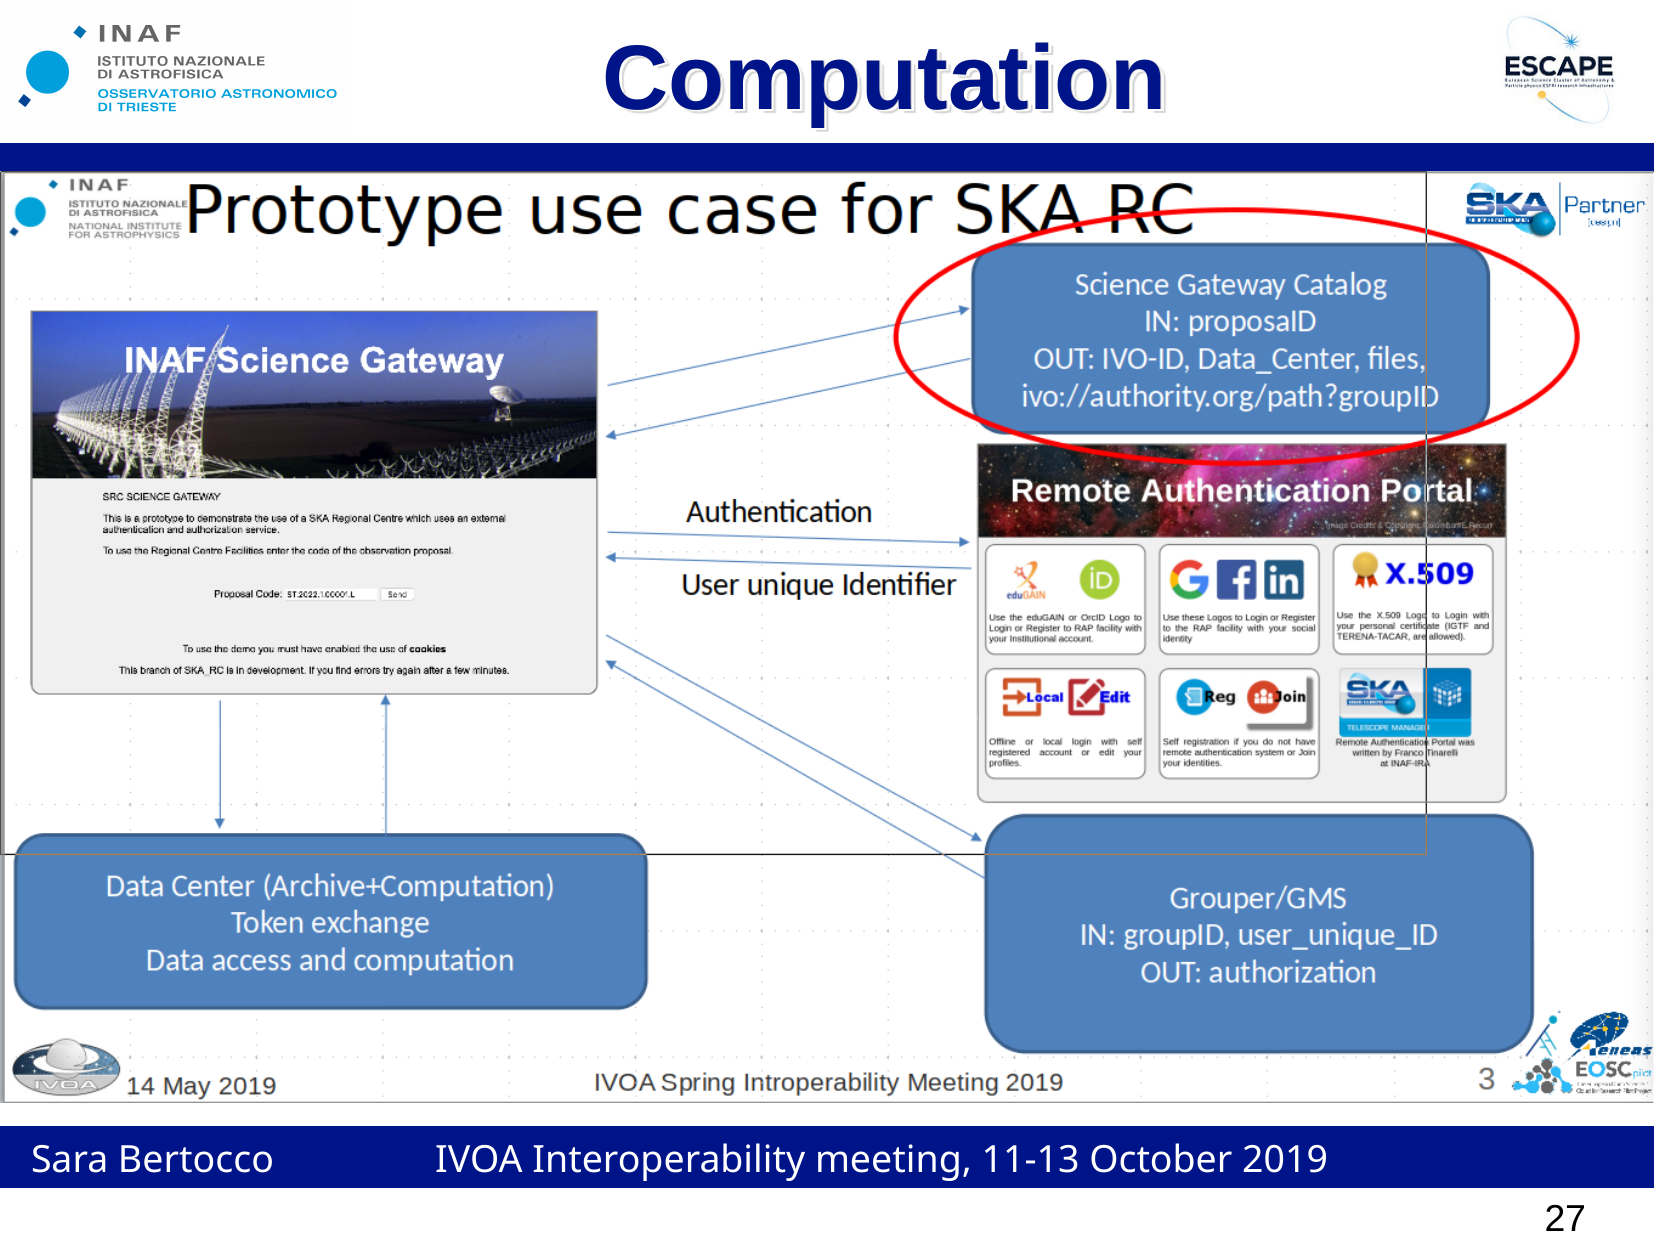

# Computation
Sara Bertocco		 IVOA Interoperability meeting, 11-13 October 2019